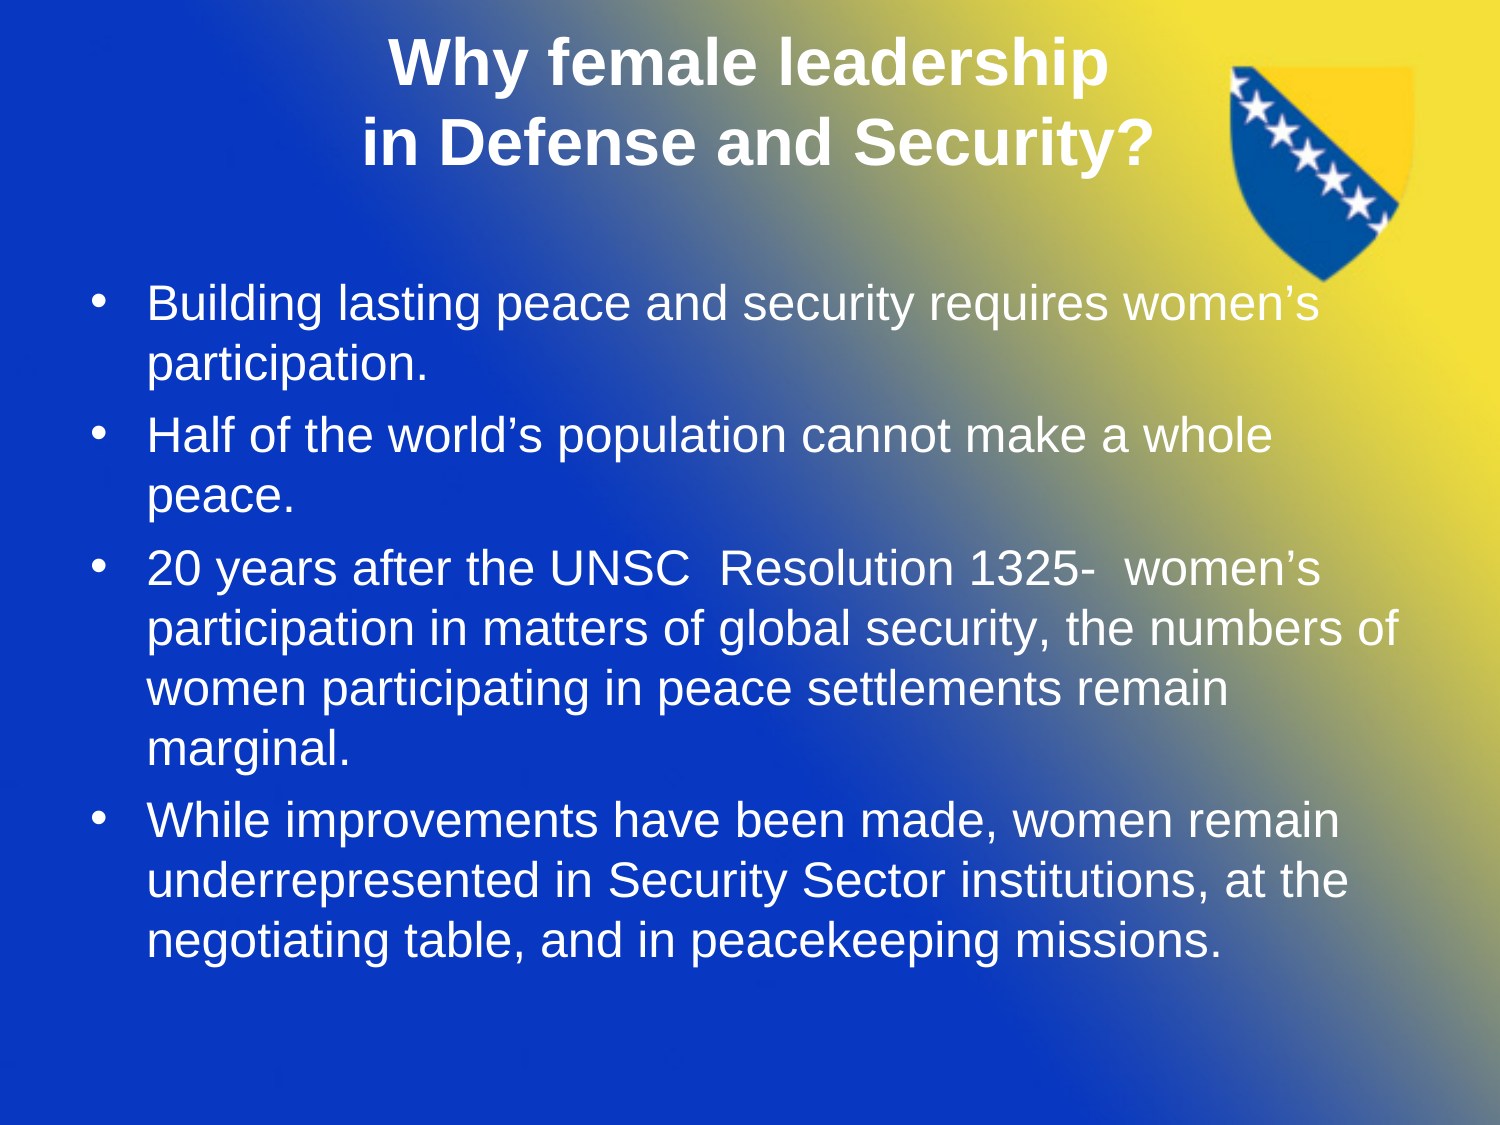

Why female leadership
 in Defense and Security?
# Building lasting peace and security requires women’s participation.
Half of the world’s population cannot make a whole peace.
20 years after the UNSC Resolution 1325- women’s participation in matters of global security, the numbers of women participating in peace settlements remain marginal.
While improvements have been made, women remain underrepresented in Security Sector institutions, at the negotiating table, and in peacekeeping missions.